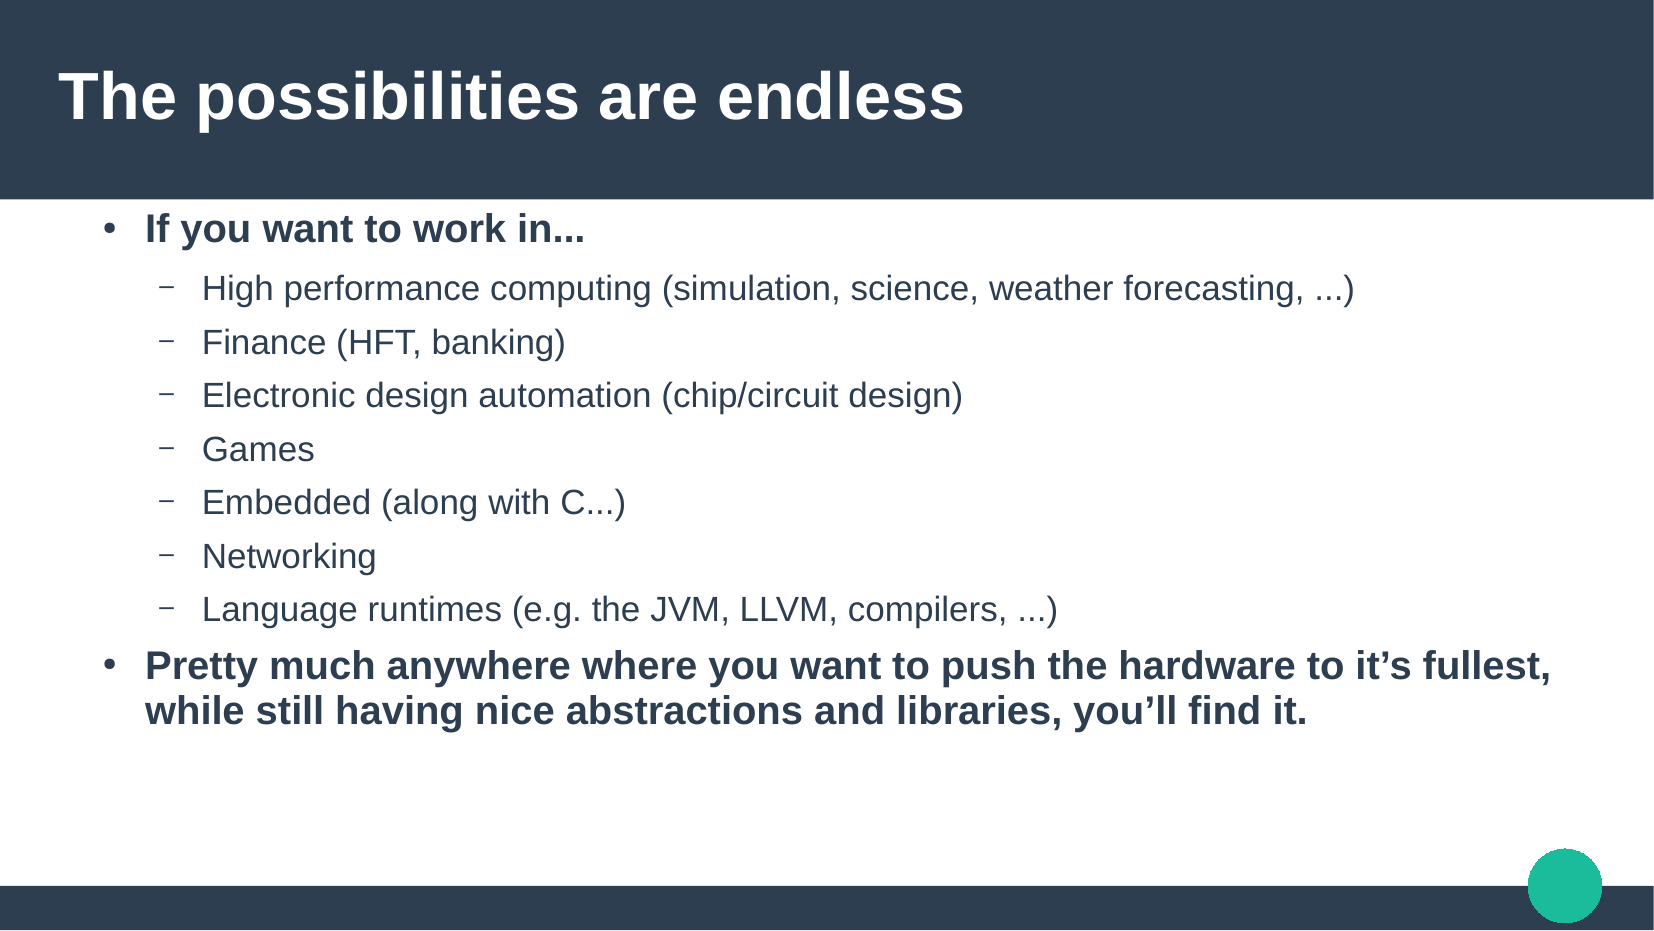

# The possibilities are endless
If you want to work in...
High performance computing (simulation, science, weather forecasting, ...)
Finance (HFT, banking)
Electronic design automation (chip/circuit design)
Games
Embedded (along with C...)
Networking
Language runtimes (e.g. the JVM, LLVM, compilers, ...)
Pretty much anywhere where you want to push the hardware to it’s fullest, while still having nice abstractions and libraries, you’ll find it.